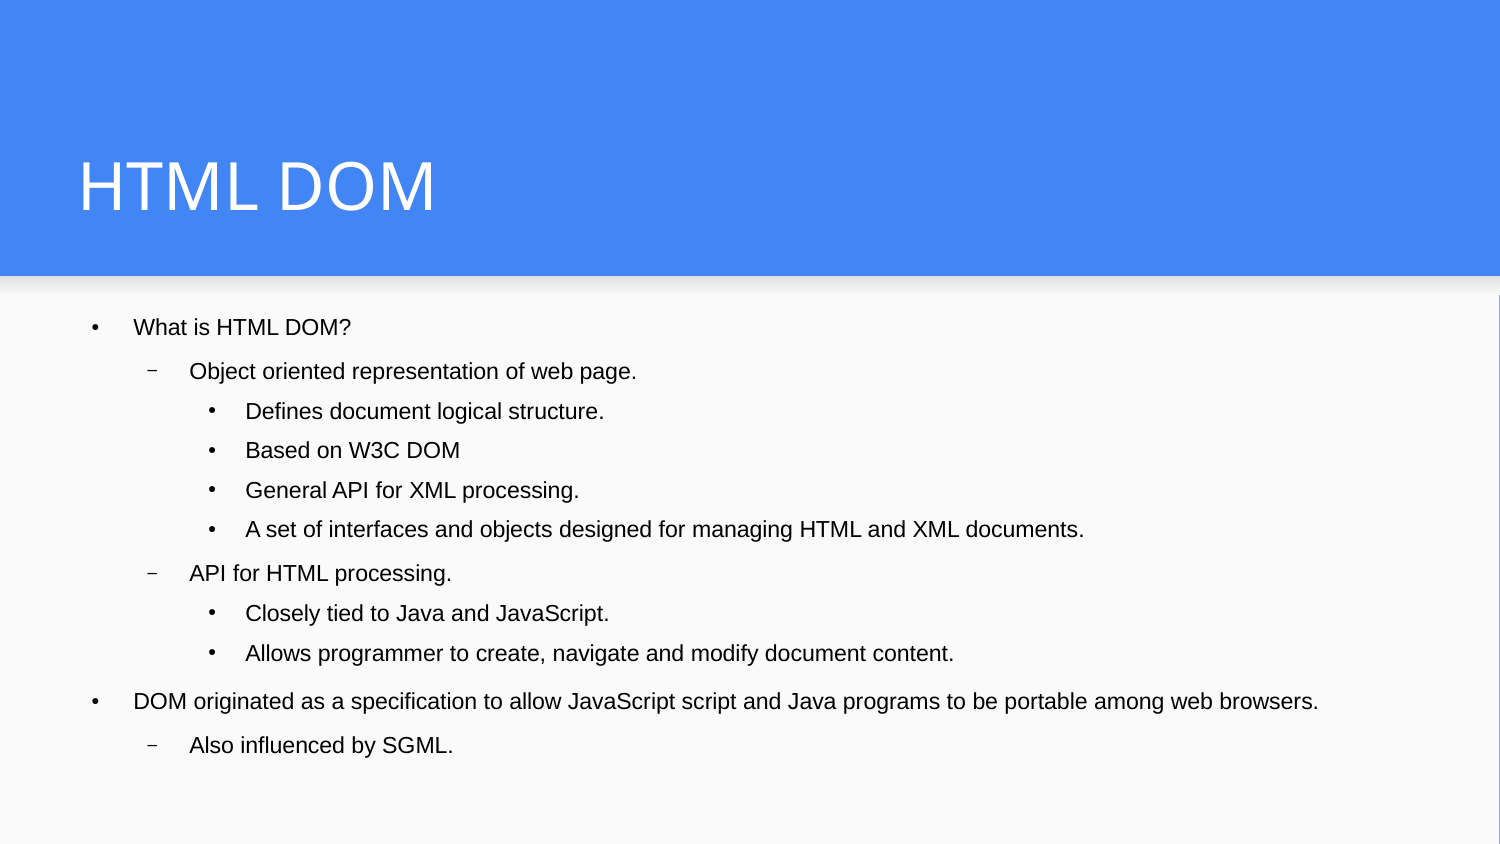

# HTML DOM
What is HTML DOM?
Object oriented representation of web page.
Defines document logical structure.
Based on W3C DOM
General API for XML processing.
A set of interfaces and objects designed for managing HTML and XML documents.
API for HTML processing.
Closely tied to Java and JavaScript.
Allows programmer to create, navigate and modify document content.
DOM originated as a specification to allow JavaScript script and Java programs to be portable among web browsers.
Also influenced by SGML.